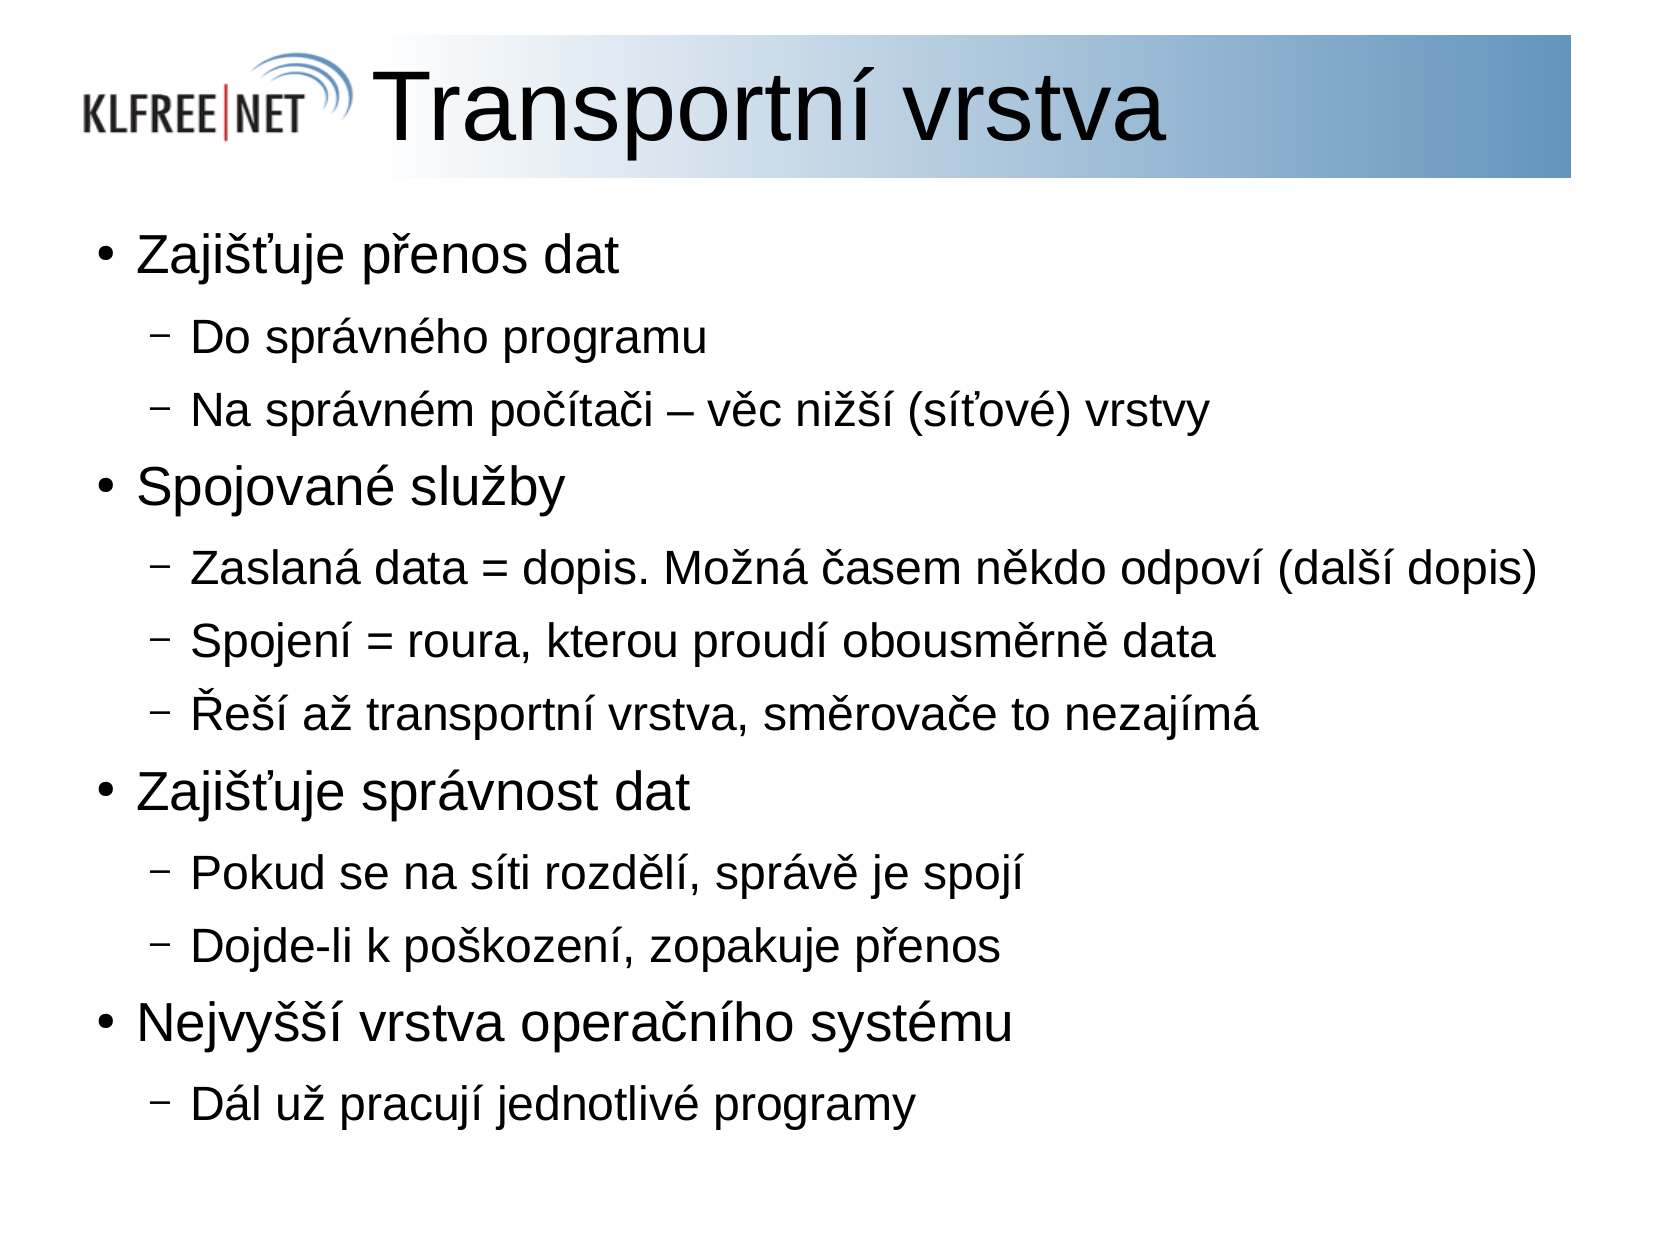

# Transportní vrstva
Zajišťuje přenos dat
Do správného programu
Na správném počítači – věc nižší (síťové) vrstvy
Spojované služby
Zaslaná data = dopis. Možná časem někdo odpoví (další dopis)
Spojení = roura, kterou proudí obousměrně data
Řeší až transportní vrstva, směrovače to nezajímá
Zajišťuje správnost dat
Pokud se na síti rozdělí, správě je spojí
Dojde-li k poškození, zopakuje přenos
Nejvyšší vrstva operačního systému
Dál už pracují jednotlivé programy